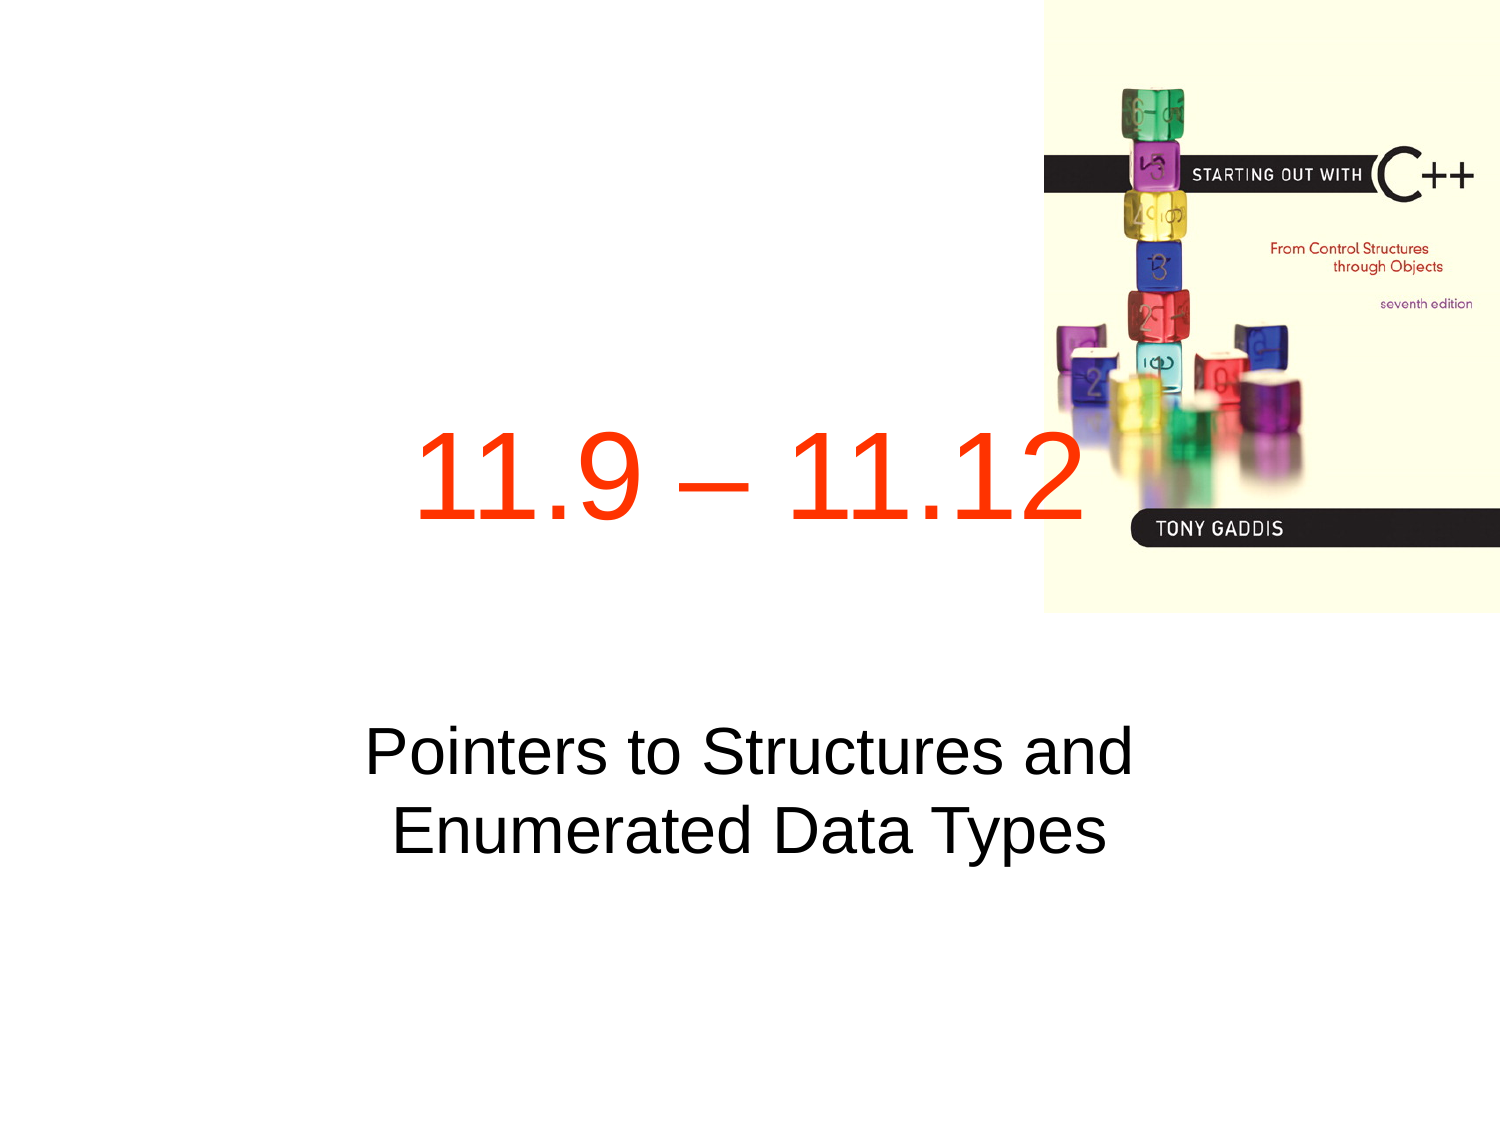

# 11.9 – 11.12
Pointers to Structures and Enumerated Data Types